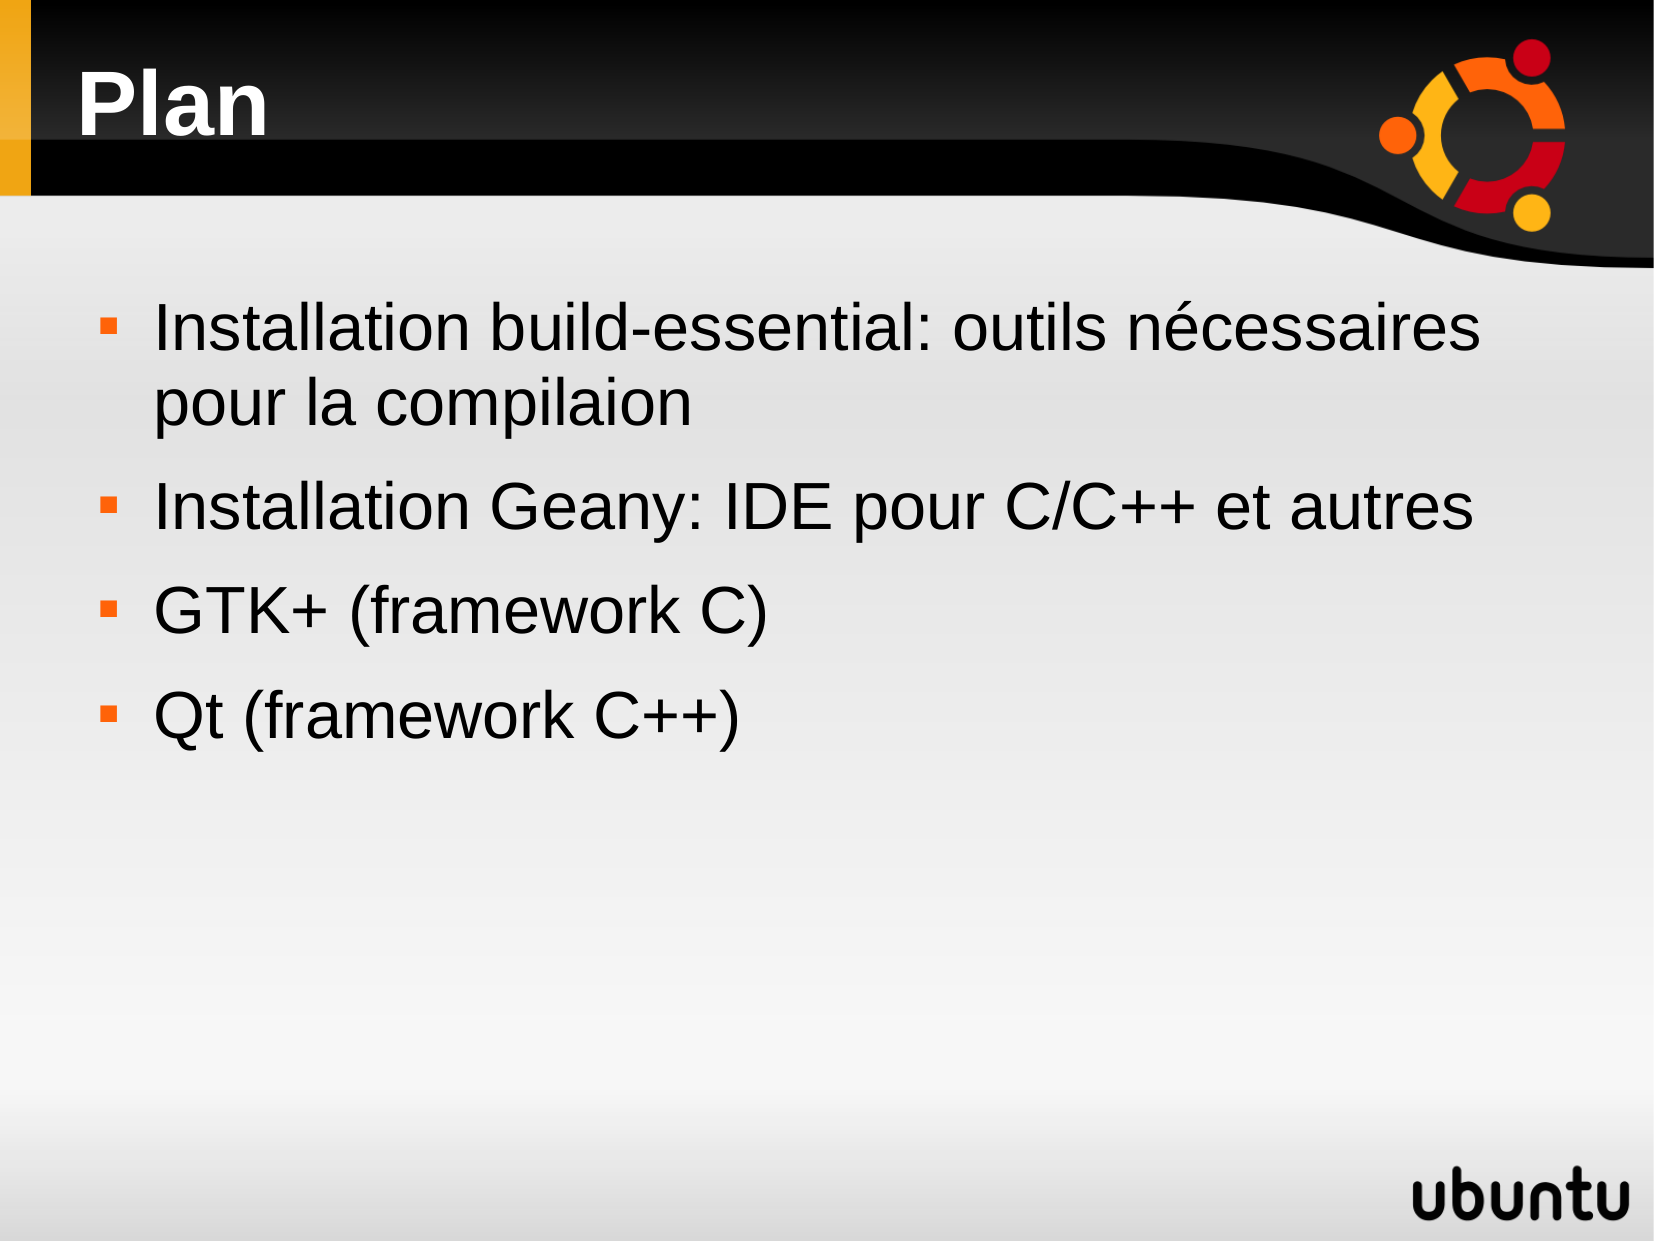

# Plan
Installation build-essential: outils nécessaires pour la compilaion
Installation Geany: IDE pour C/C++ et autres
GTK+ (framework C)
Qt (framework C++)